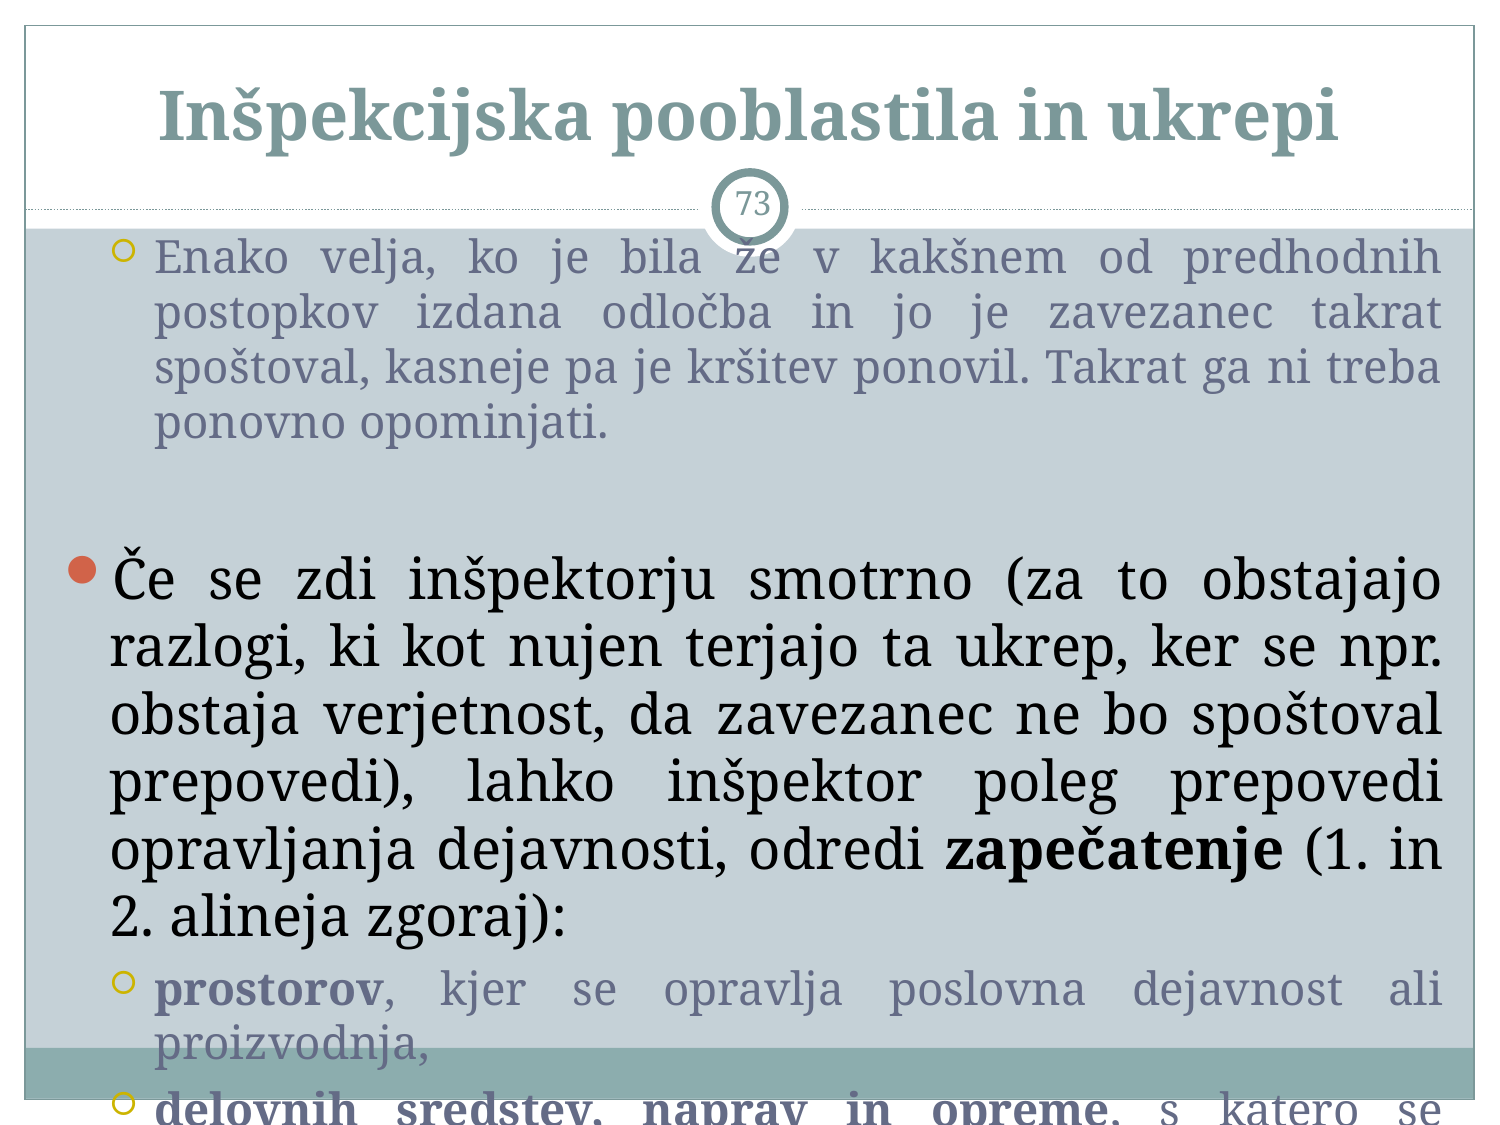

# Inšpekcijska pooblastila in ukrepi
Enako velja, ko je bila že v kakšnem od predhodnih postopkov izdana odločba in jo je zavezanec takrat spoštoval, kasneje pa je kršitev ponovil. Takrat ga ni treba ponovno opominjati.
Če se zdi inšpektorju smotrno (za to obstajajo razlogi, ki kot nujen terjajo ta ukrep, ker se npr. obstaja verjetnost, da zavezanec ne bo spoštoval prepovedi), lahko inšpektor poleg prepovedi opravljanja dejavnosti, odredi zapečatenje (1. in 2. alineja zgoraj):
prostorov, kjer se opravlja poslovna dejavnost ali proizvodnja,
delovnih sredstev, naprav in opreme, s katero se opravlja dejavnost.